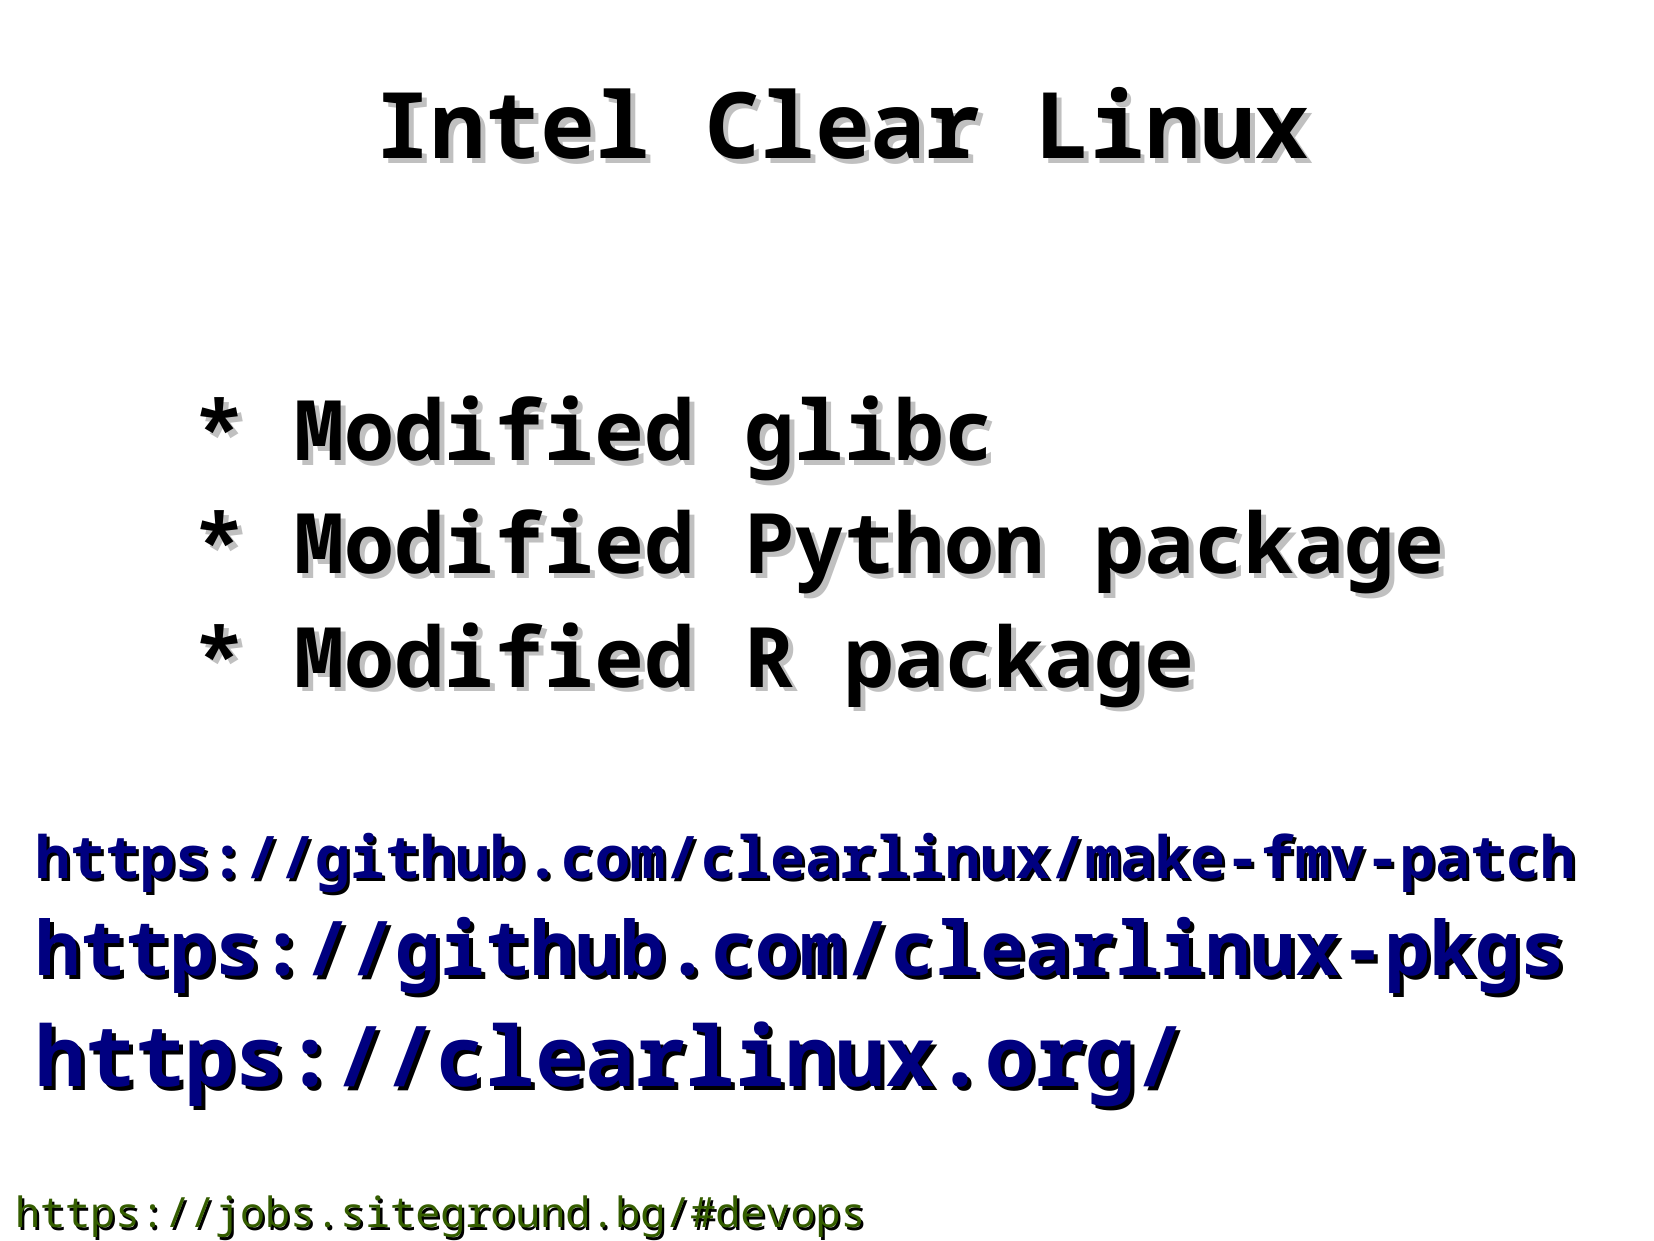

# Intel Clear Linux
* Modified glibc
* Modified Python package
* Modified R package
https://github.com/clearlinux/make-fmv-patch
https://github.com/clearlinux-pkgs
https://clearlinux.org/
https://jobs.siteground.bg/#devops